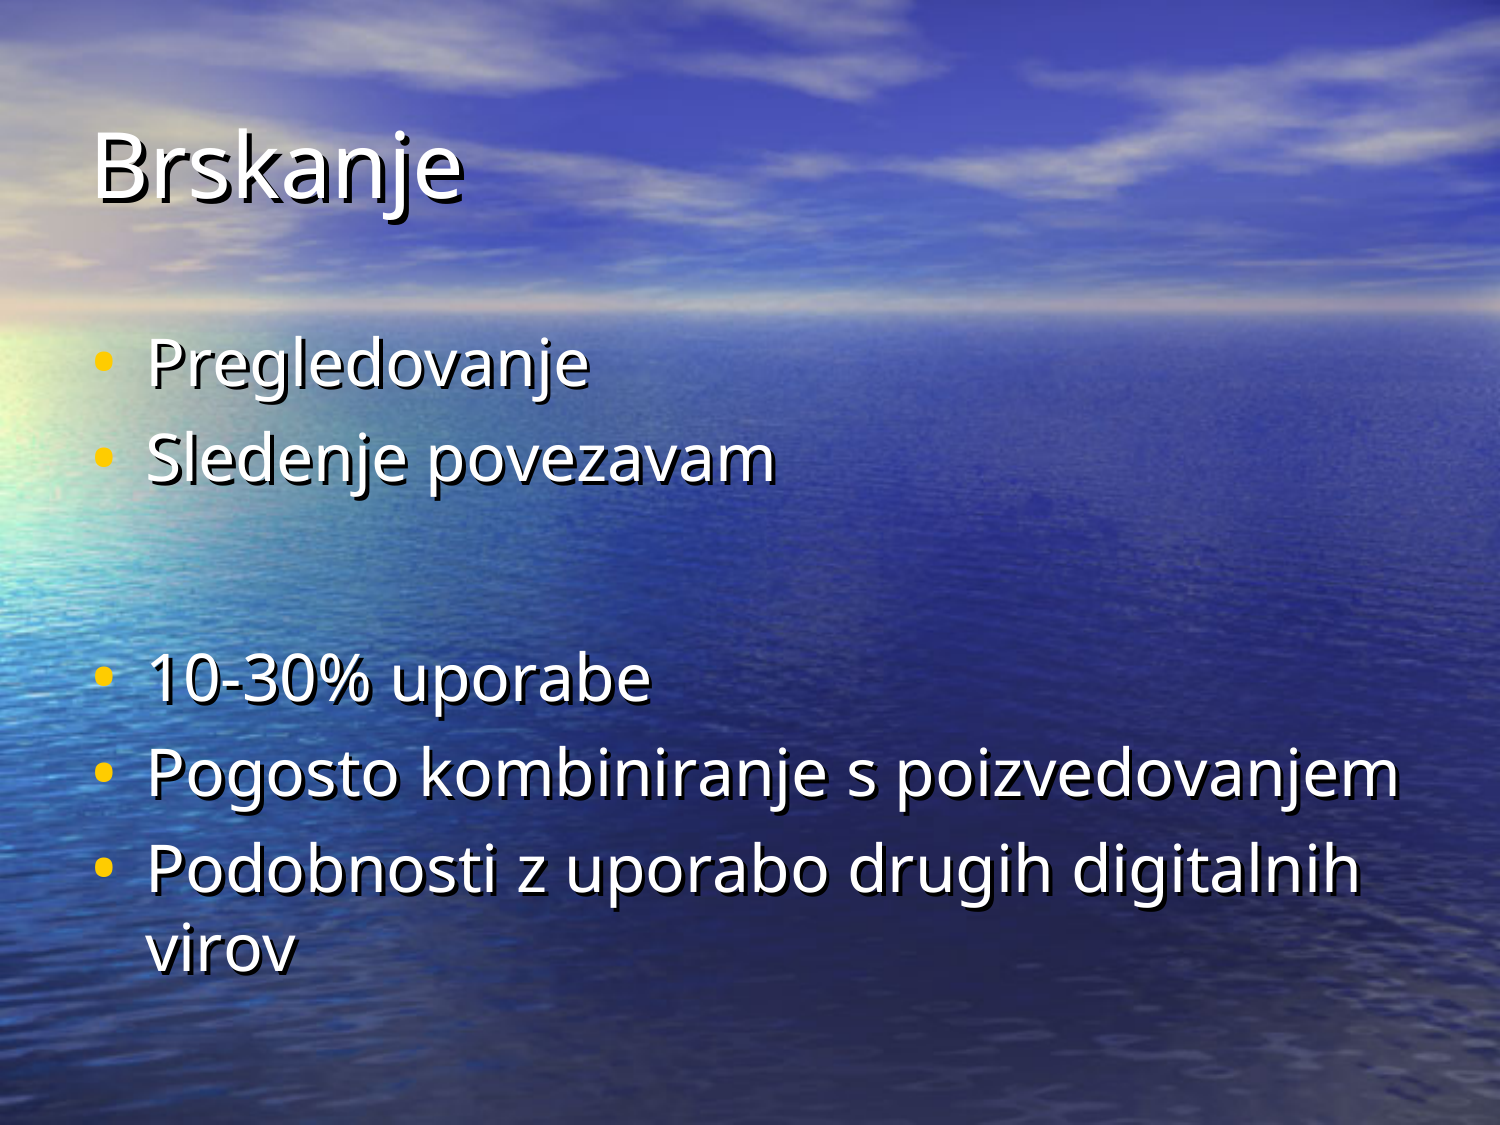

# Brskanje
Pregledovanje
Sledenje povezavam
10-30% uporabe
Pogosto kombiniranje s poizvedovanjem
Podobnosti z uporabo drugih digitalnih virov